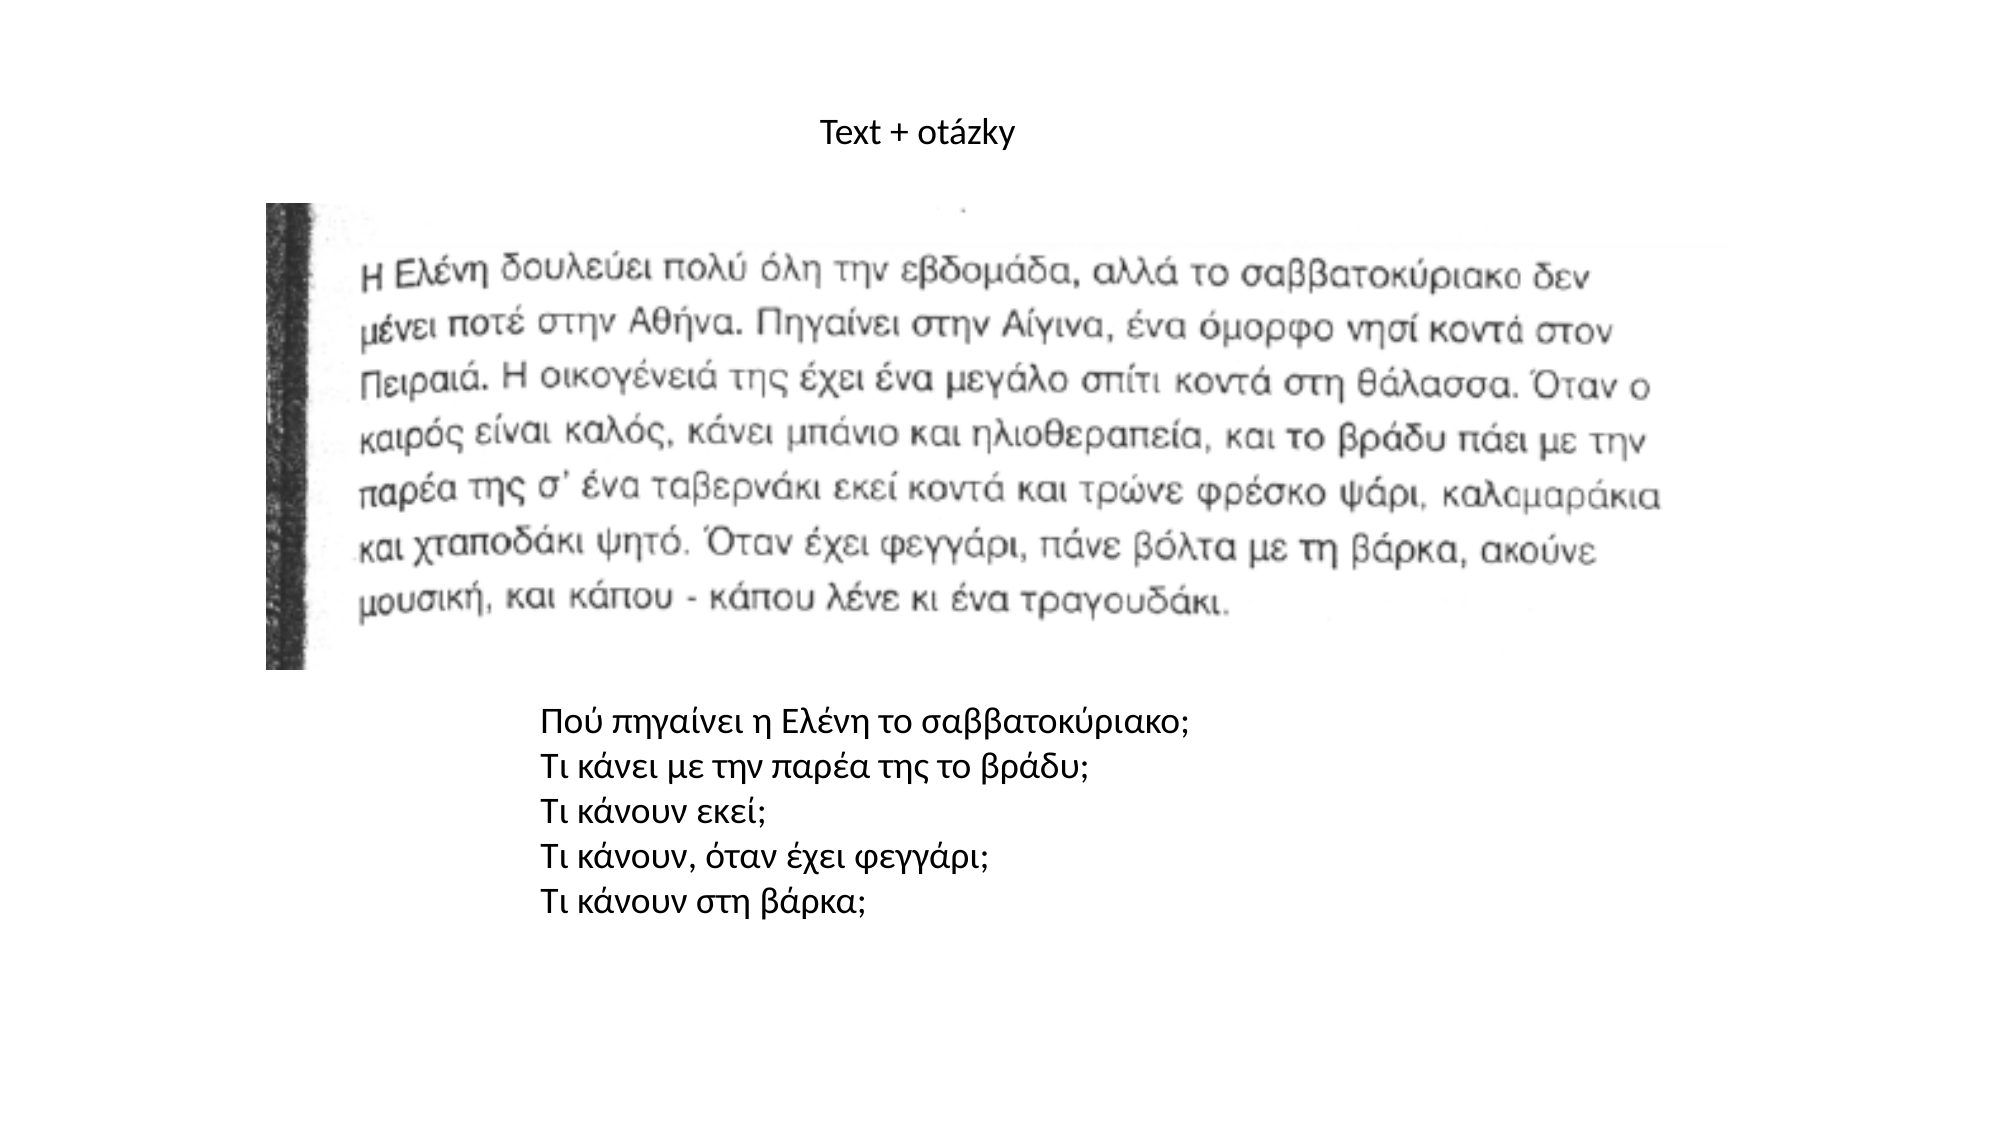

Text + otázky
Πού πηγαίνει η Ελένη το σαββατοκύριακο;
Tι κάνει με την παρέα της το βράδυ;
Τι κάνουν εκεί;
Τι κάνουν, όταν έχει φεγγάρι;
Τι κάνουν στη βάρκα;